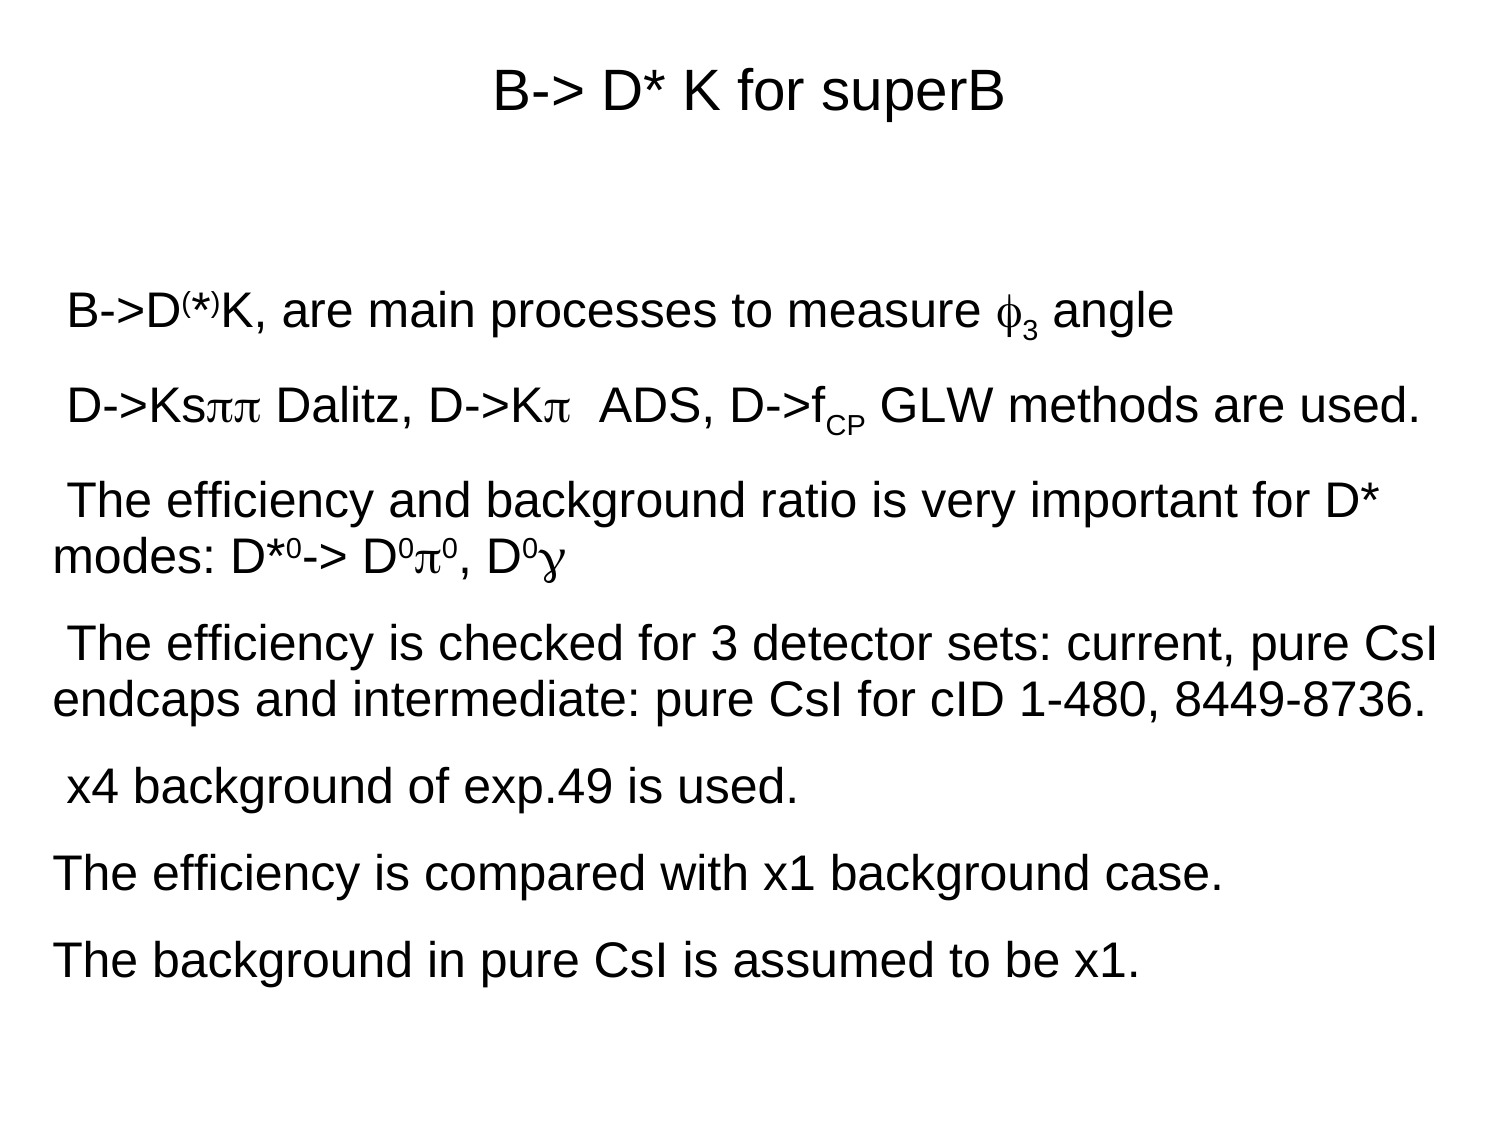

B-> D* K for superB
 B->D(*)K, are main processes to measure 3 angle
 D->Ks Dalitz, D->K ADS, D->fCP GLW methods are used.
 The efficiency and background ratio is very important for D* modes: D*0-> D00, D0
 The efficiency is checked for 3 detector sets: current, pure CsI endcaps and intermediate: pure CsI for cID 1-480, 8449-8736.
 x4 background of exp.49 is used.
The efficiency is compared with x1 background case.
The background in pure CsI is assumed to be x1.